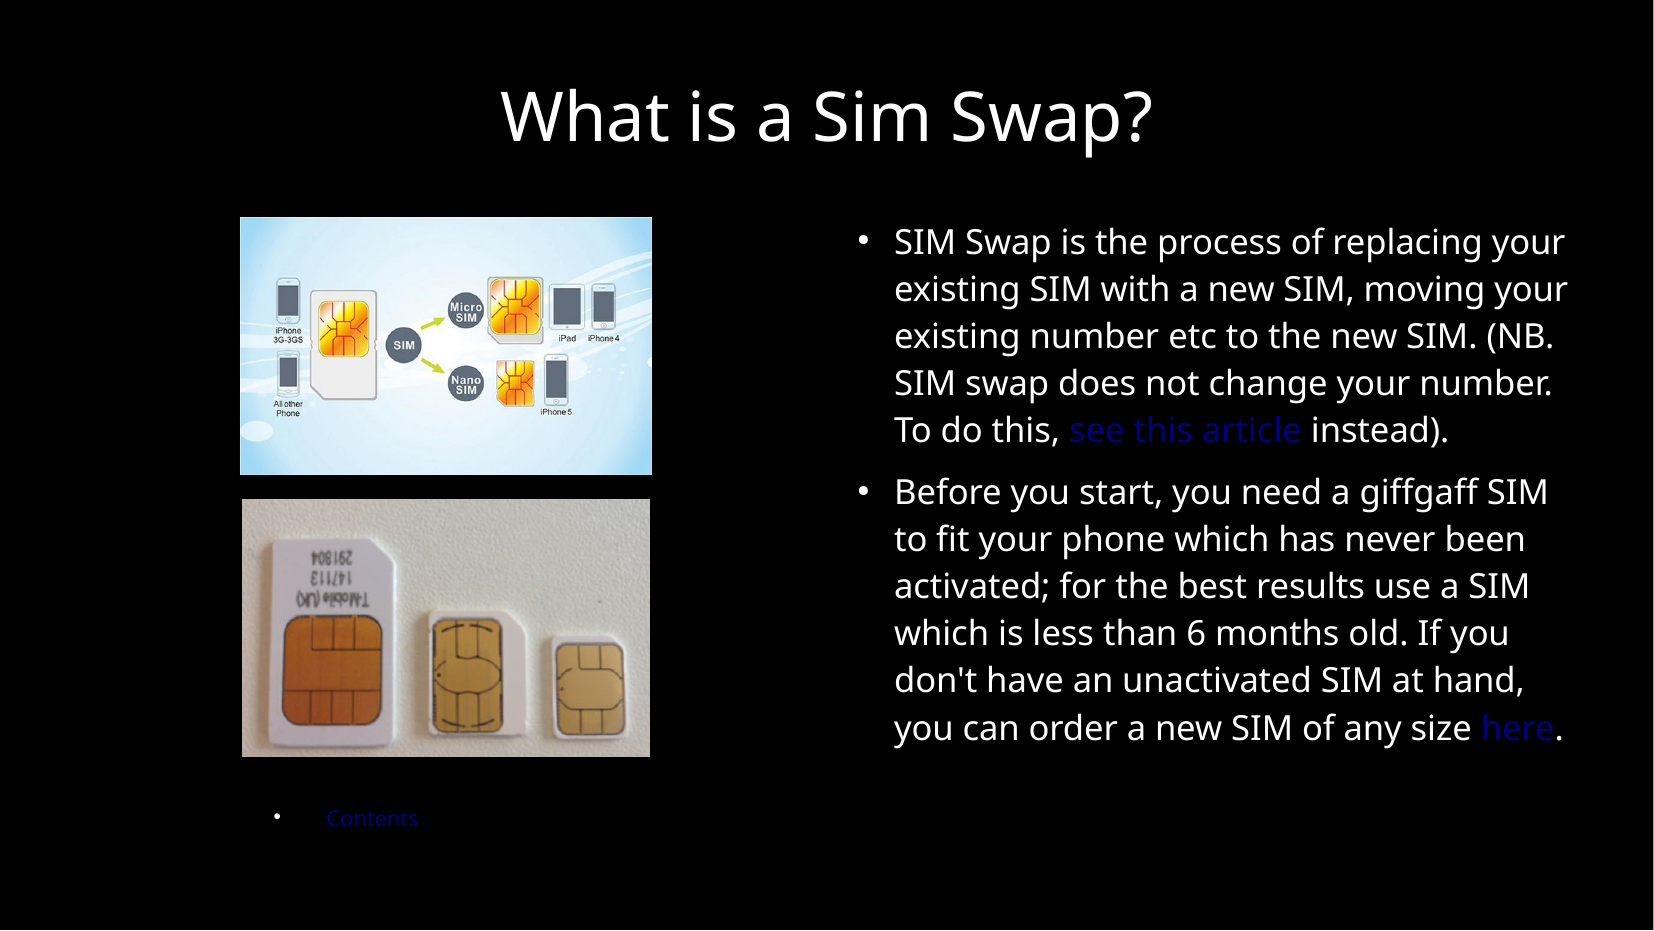

# What is a Sim Swap?
SIM Swap is the process of replacing your existing SIM with a new SIM, moving your existing number etc to the new SIM. (NB. SIM swap does not change your number. To do this, see this article instead).
Before you start, you need a giffgaff SIM to fit your phone which has never been activated; for the best results use a SIM which is less than 6 months old. If you don't have an unactivated SIM at hand, you can order a new SIM of any size here.
Contents